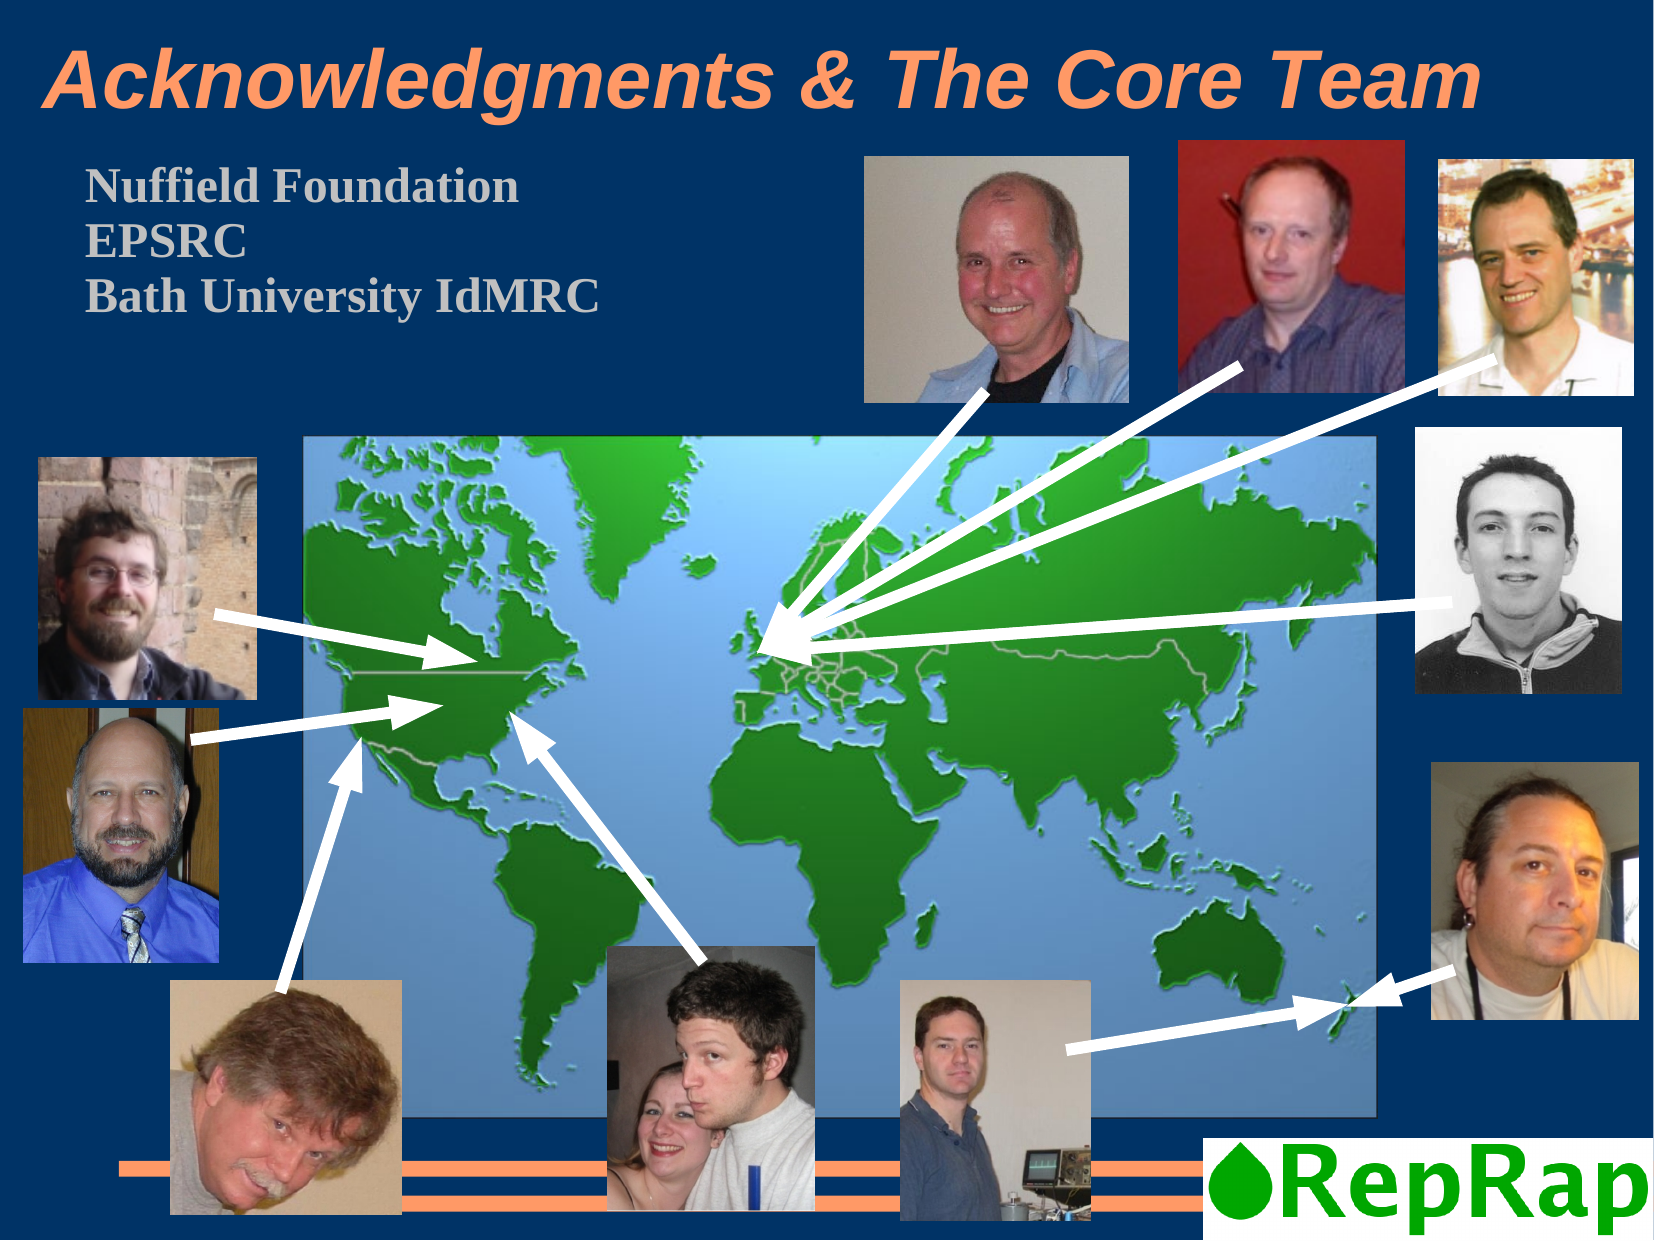

# Acknowledgments & The Core Team
 Nuffield Foundation
 EPSRC
 Bath University IdMRC